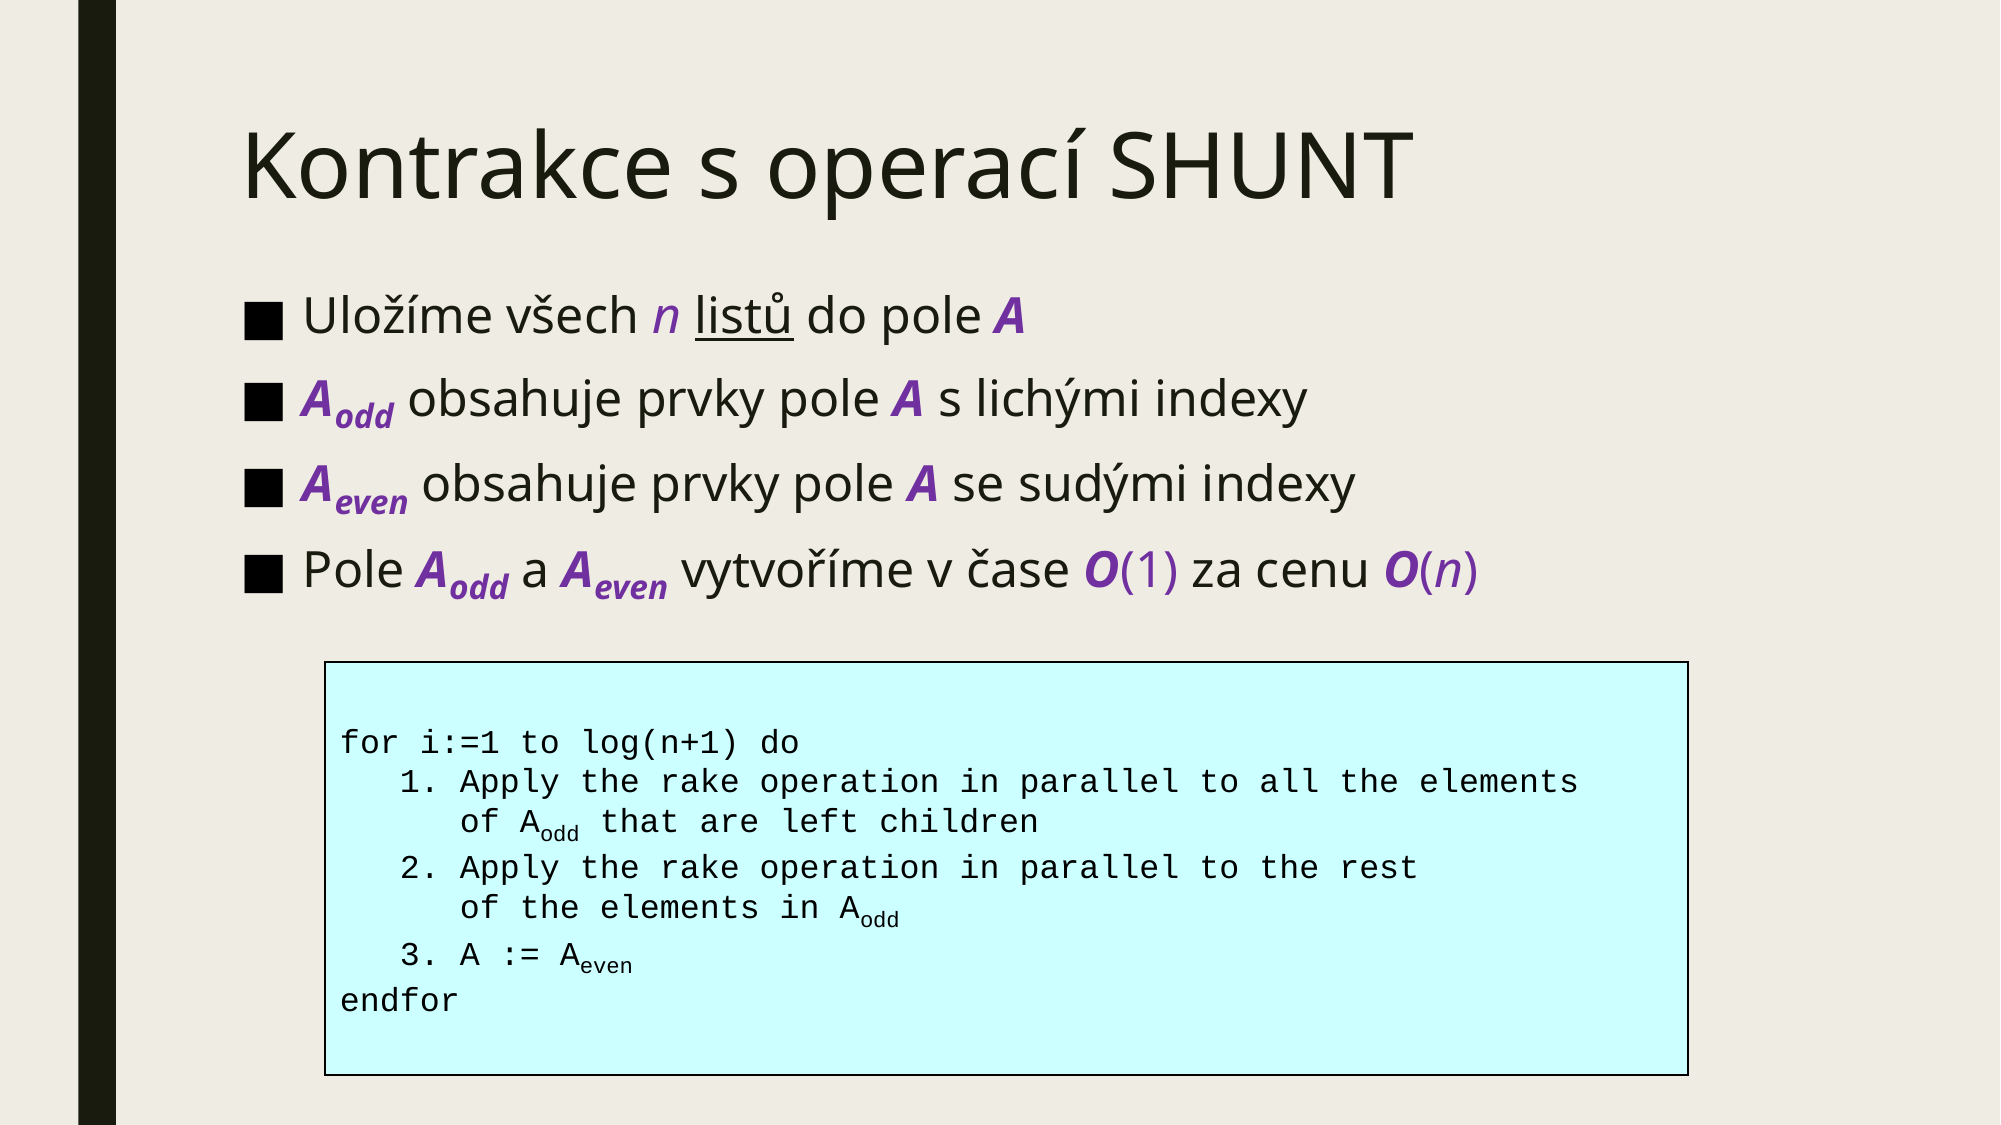

# Kontrakce s operací SHUNT
Uložíme všech n listů do pole A
Aodd obsahuje prvky pole A s lichými indexy
Aeven obsahuje prvky pole A se sudými indexy
Pole Aodd a Aeven vytvoříme v čase O(1) za cenu O(n)
for i:=1 to log(n+1) do
 1. Apply the rake operation in parallel to all the elements
 of Aodd that are left children
 2. Apply the rake operation in parallel to the rest
 of the elements in Aodd
 3. A := Aeven
endfor